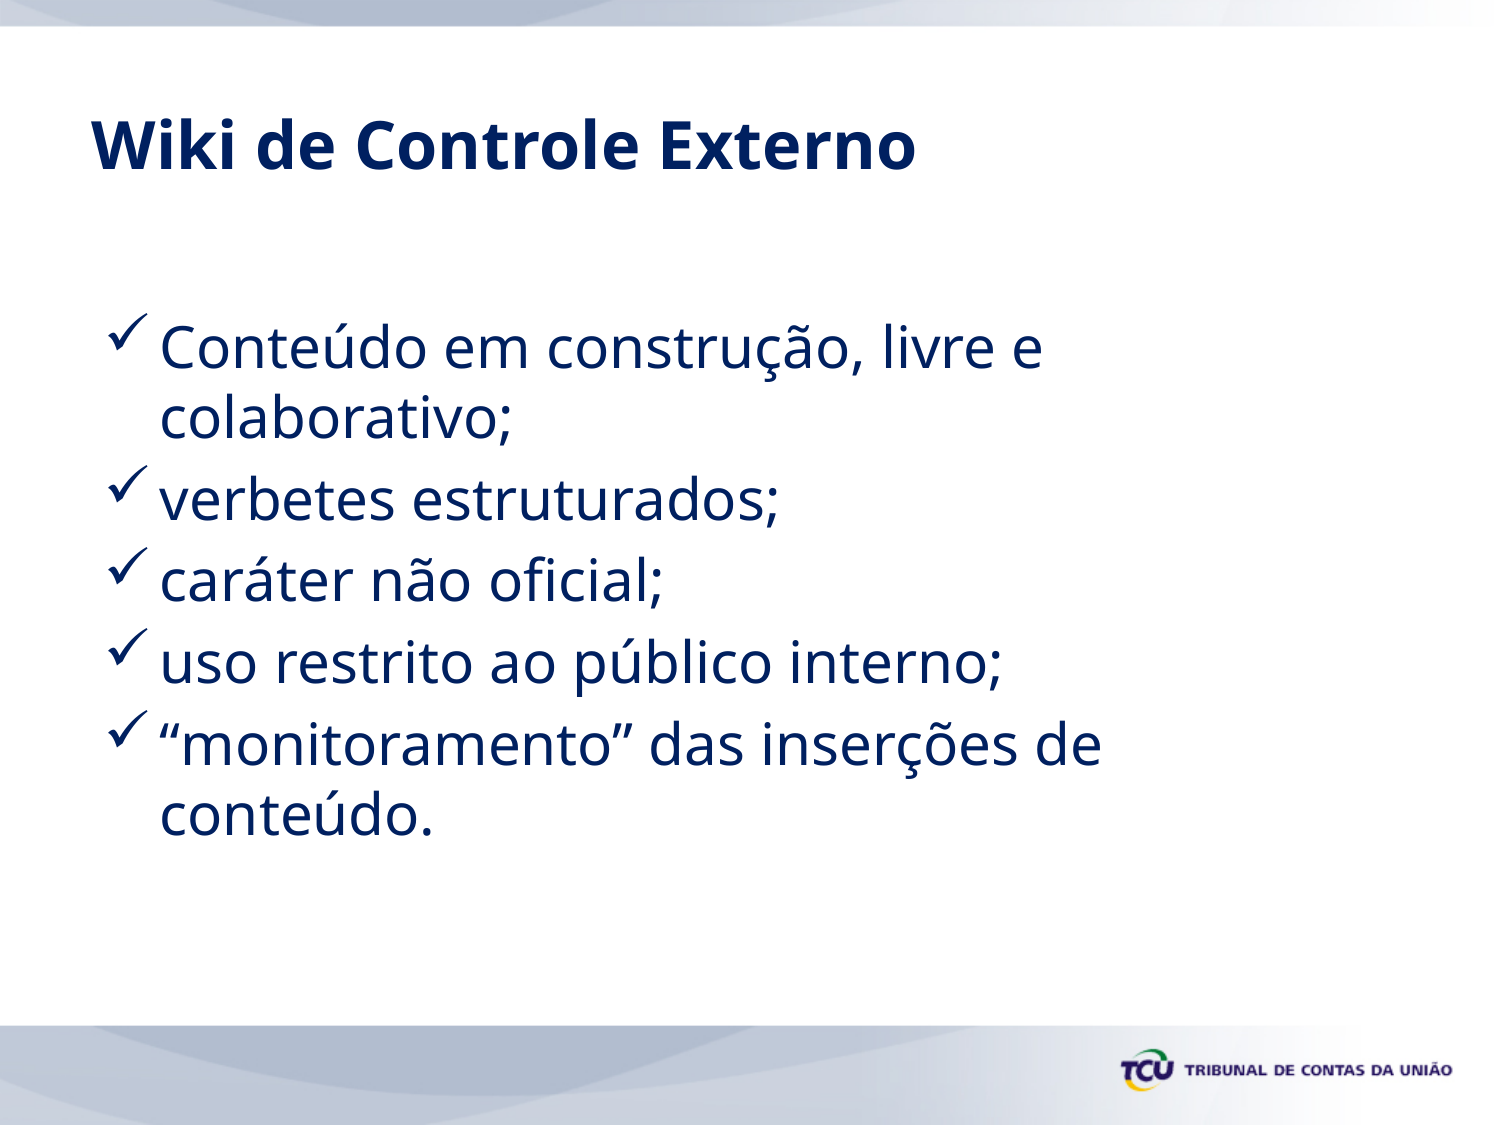

# Wiki de Controle Externo
Conteúdo em construção, livre e colaborativo;
verbetes estruturados;
caráter não oficial;
uso restrito ao público interno;
“monitoramento” das inserções de conteúdo.